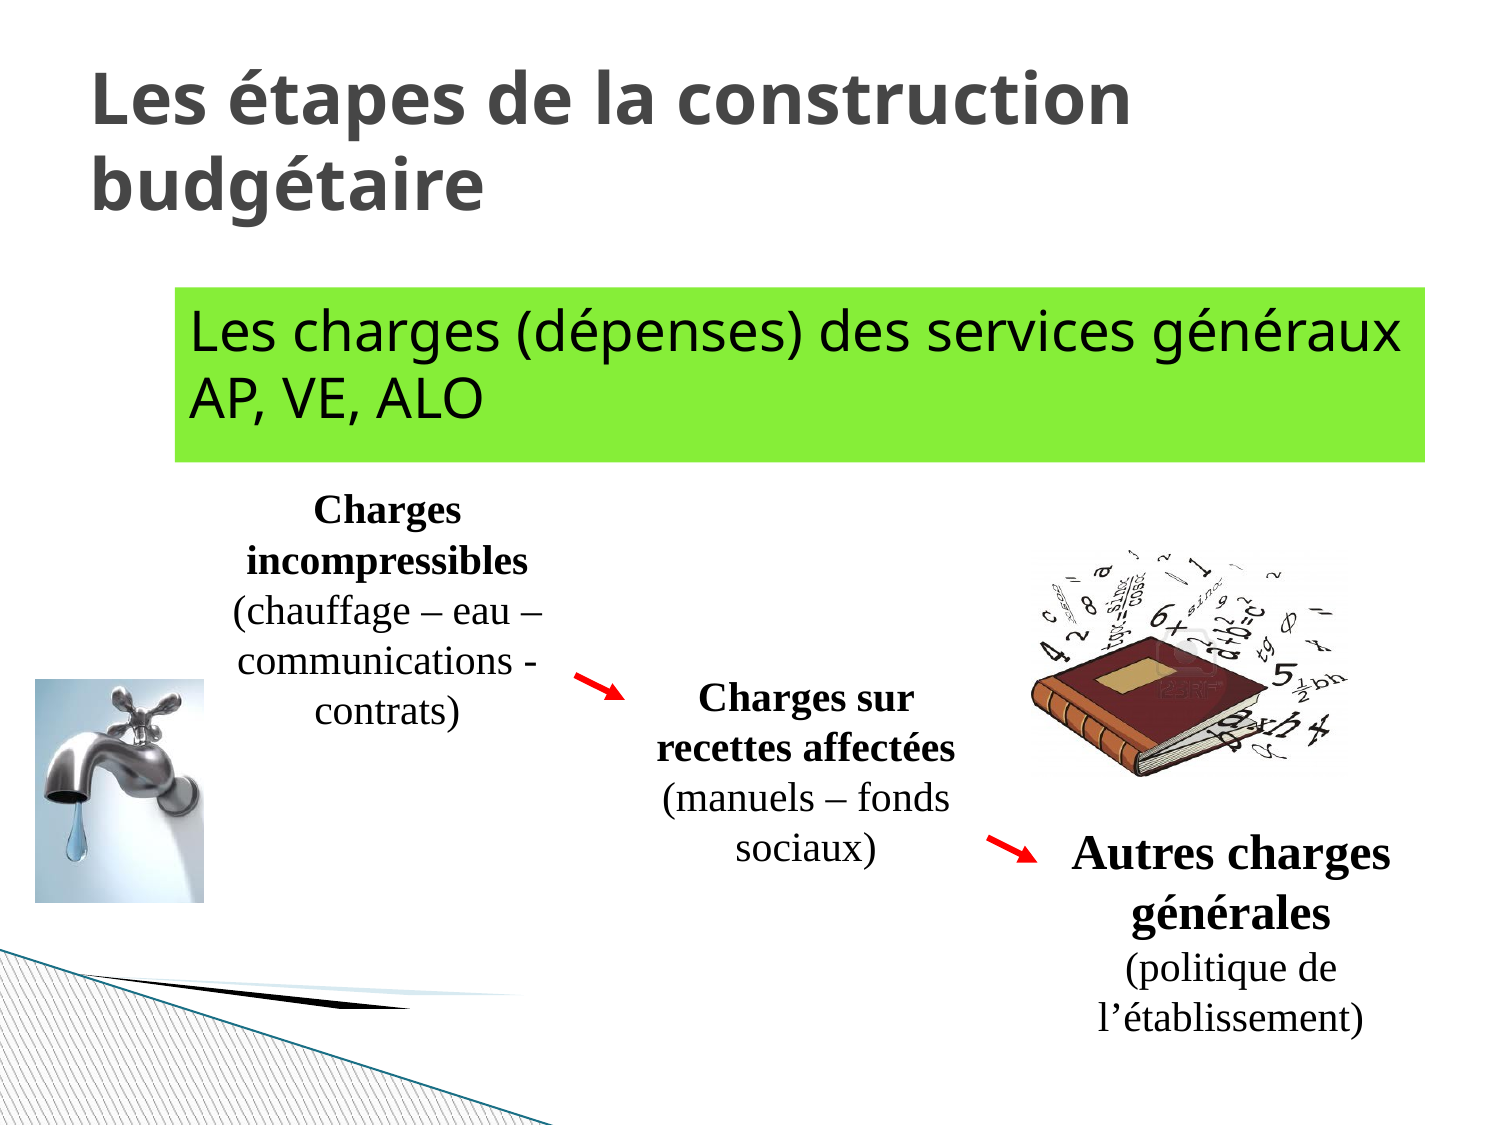

Les étapes de la construction budgétaire
# Les charges (dépenses) des services généraux AP, VE, ALO
Charges incompressibles (chauffage – eau – communications - contrats)
Charges sur recettes affectées (manuels – fonds sociaux)
Autres charges générales (politique de l’établissement)